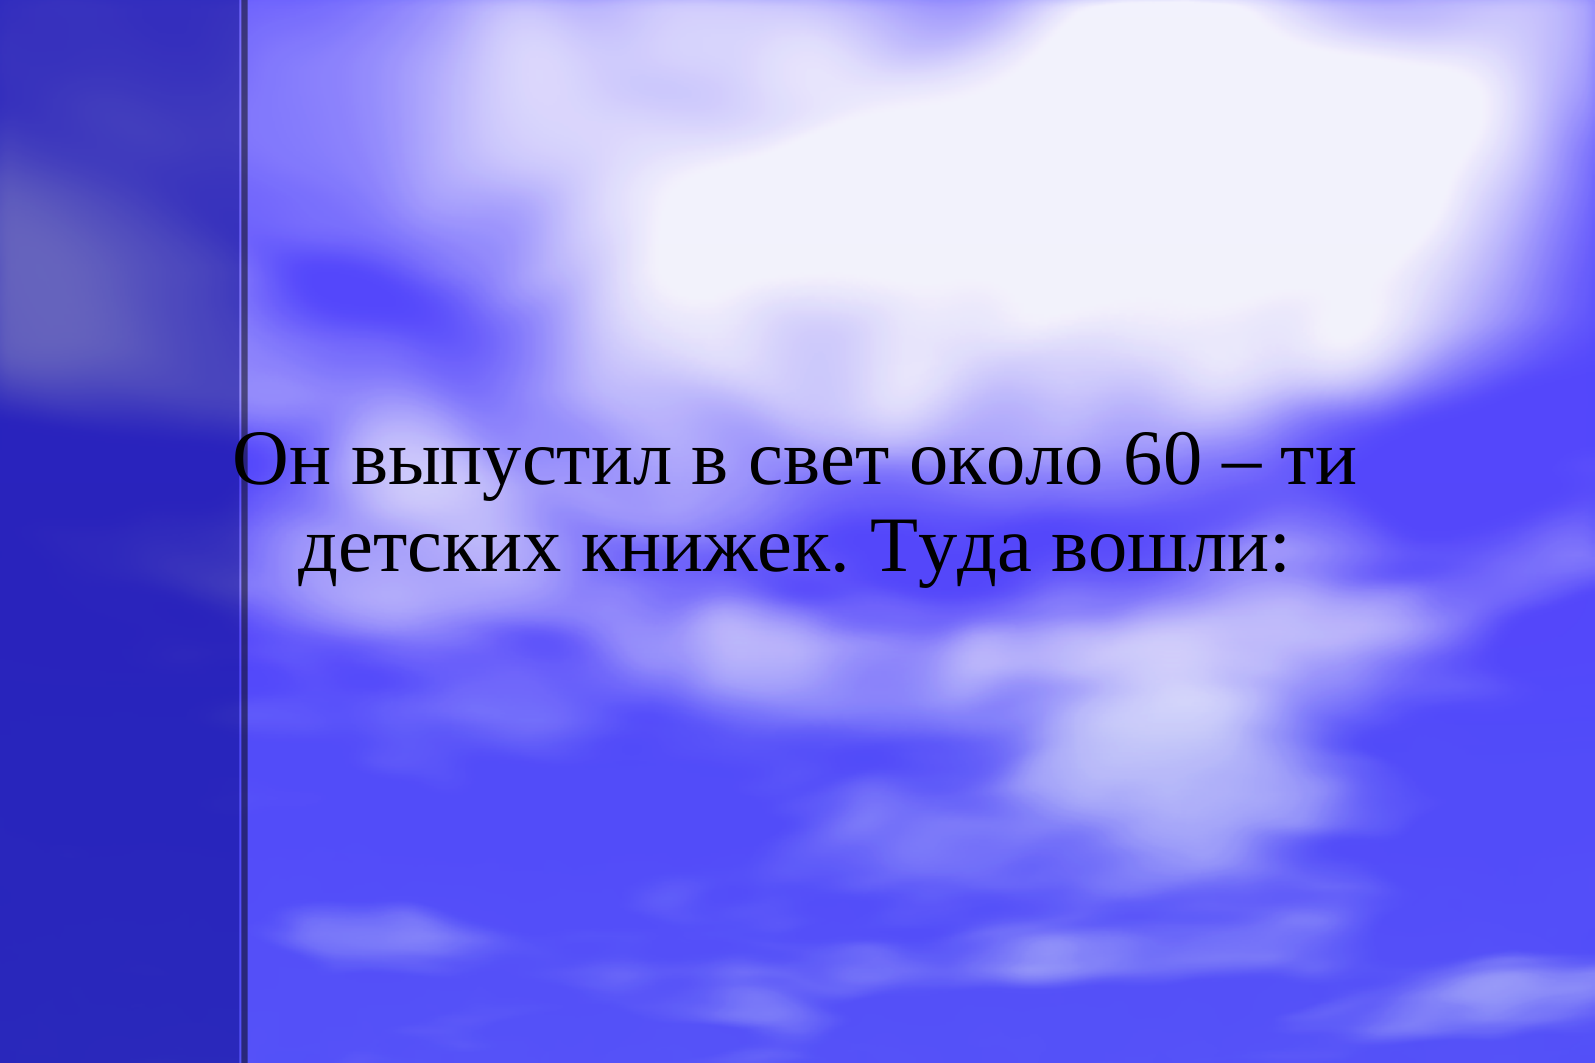

# Он выпустил в свет около 60 – ти детских книжек. Туда вошли: